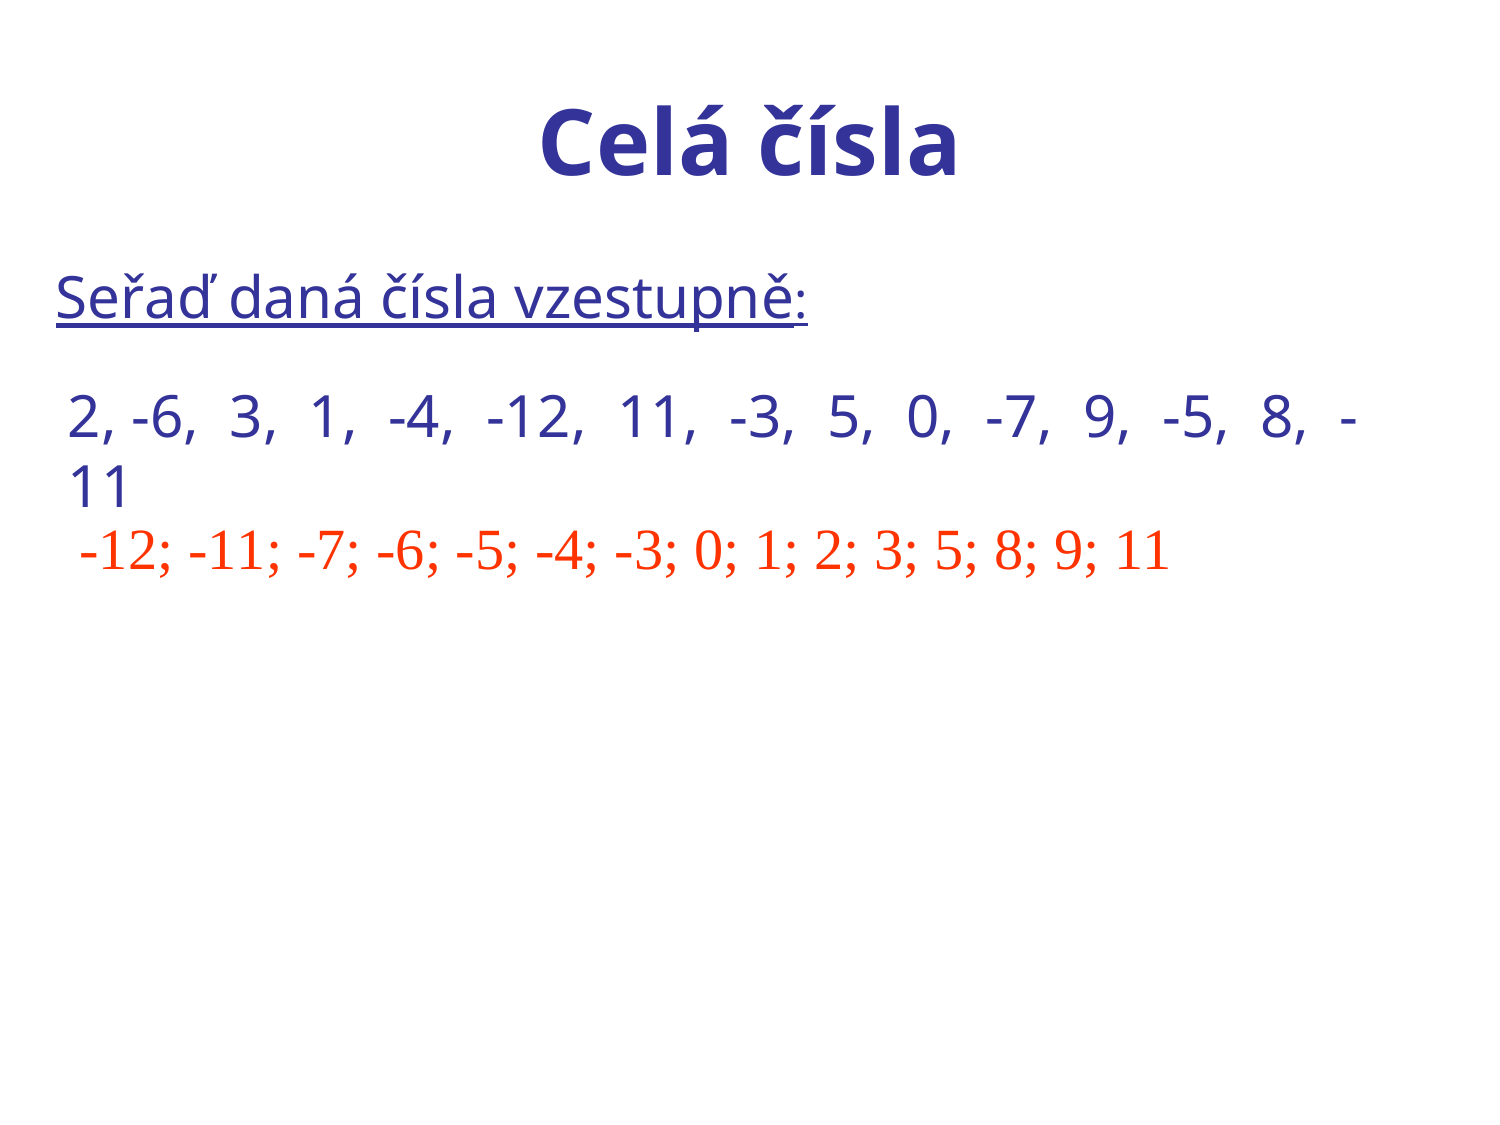

# Celá čísla
Seřaď daná čísla vzestupně:
2, -6, 3, 1, -4, -12, 11, -3, 5, 0, -7, 9, -5, 8, -11
-12; -11; -7; -6; -5; -4; -3; 0; 1; 2; 3; 5; 8; 9; 11